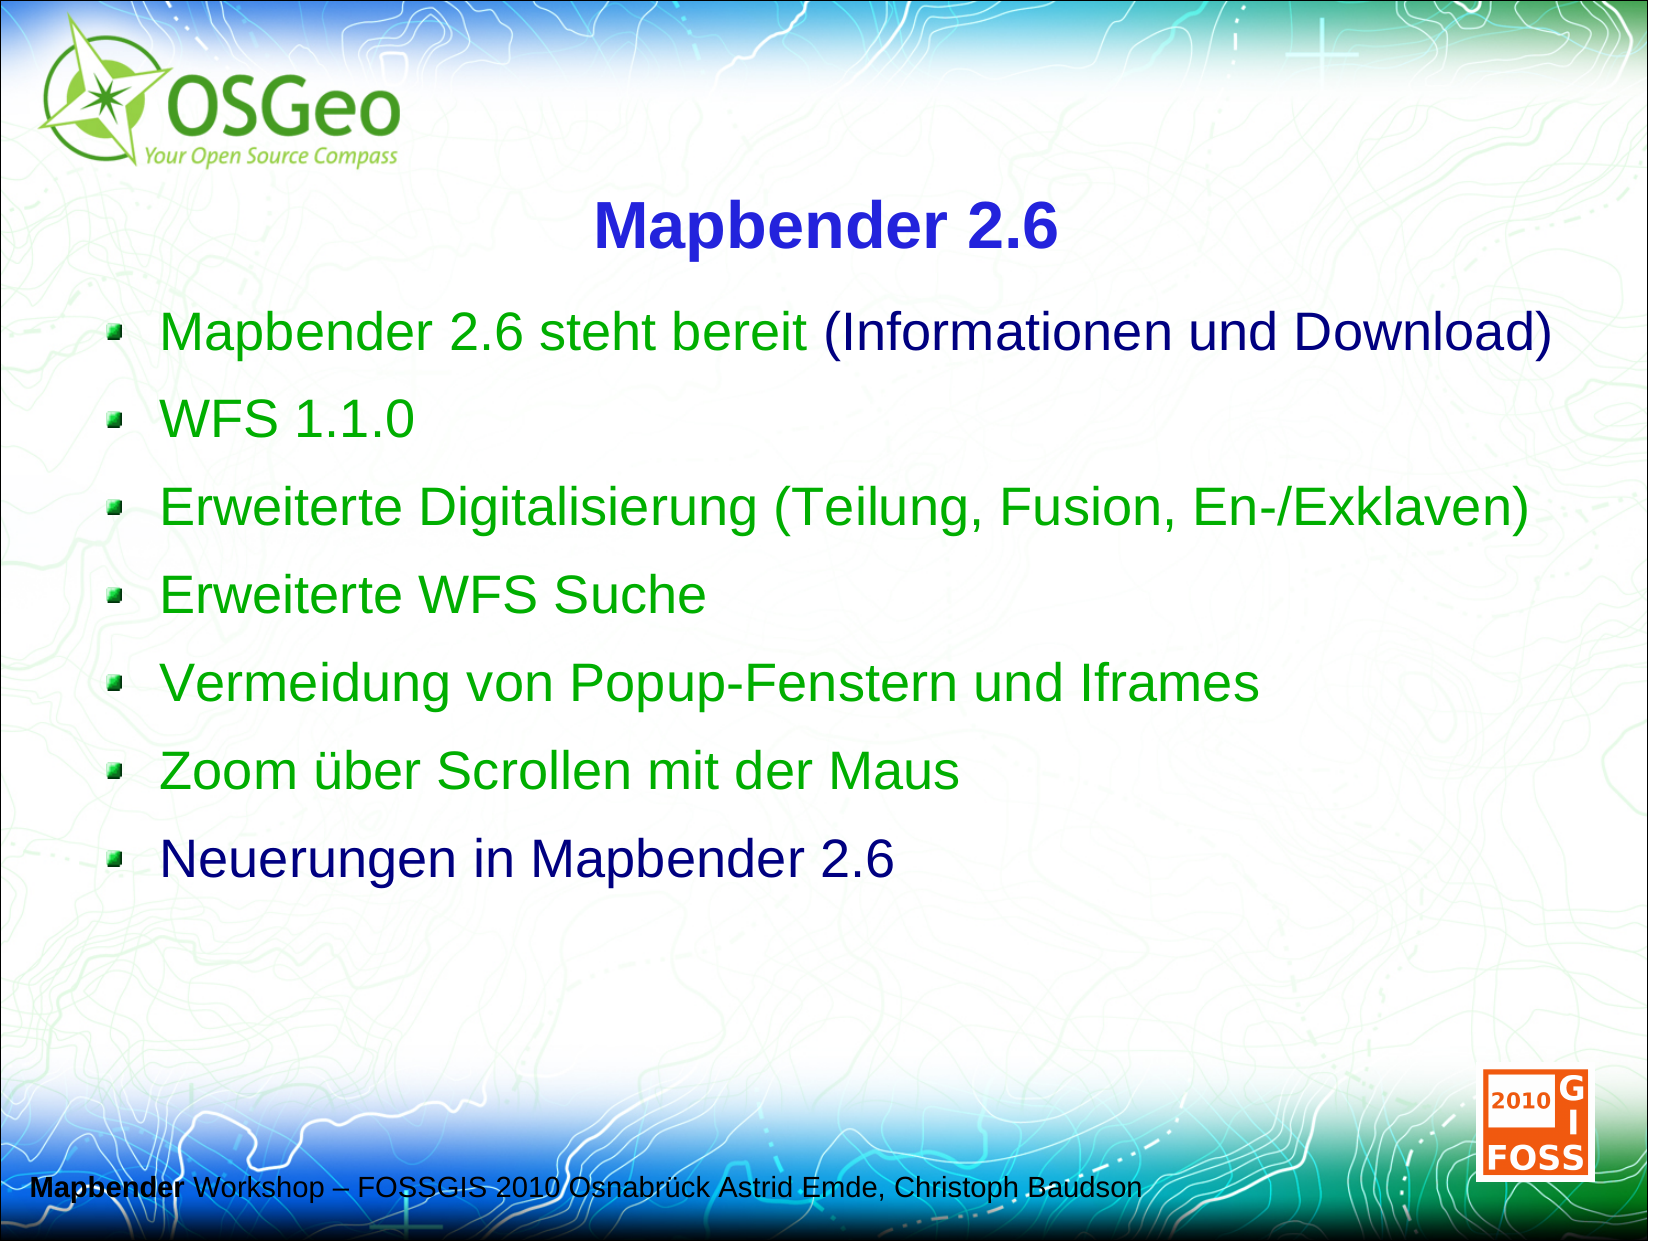

# Mapbender 2.6
Mapbender 2.6 steht bereit (Informationen und Download)
WFS 1.1.0
Erweiterte Digitalisierung (Teilung, Fusion, En-/Exklaven)
Erweiterte WFS Suche
Vermeidung von Popup-Fenstern und Iframes
Zoom über Scrollen mit der Maus
Neuerungen in Mapbender 2.6